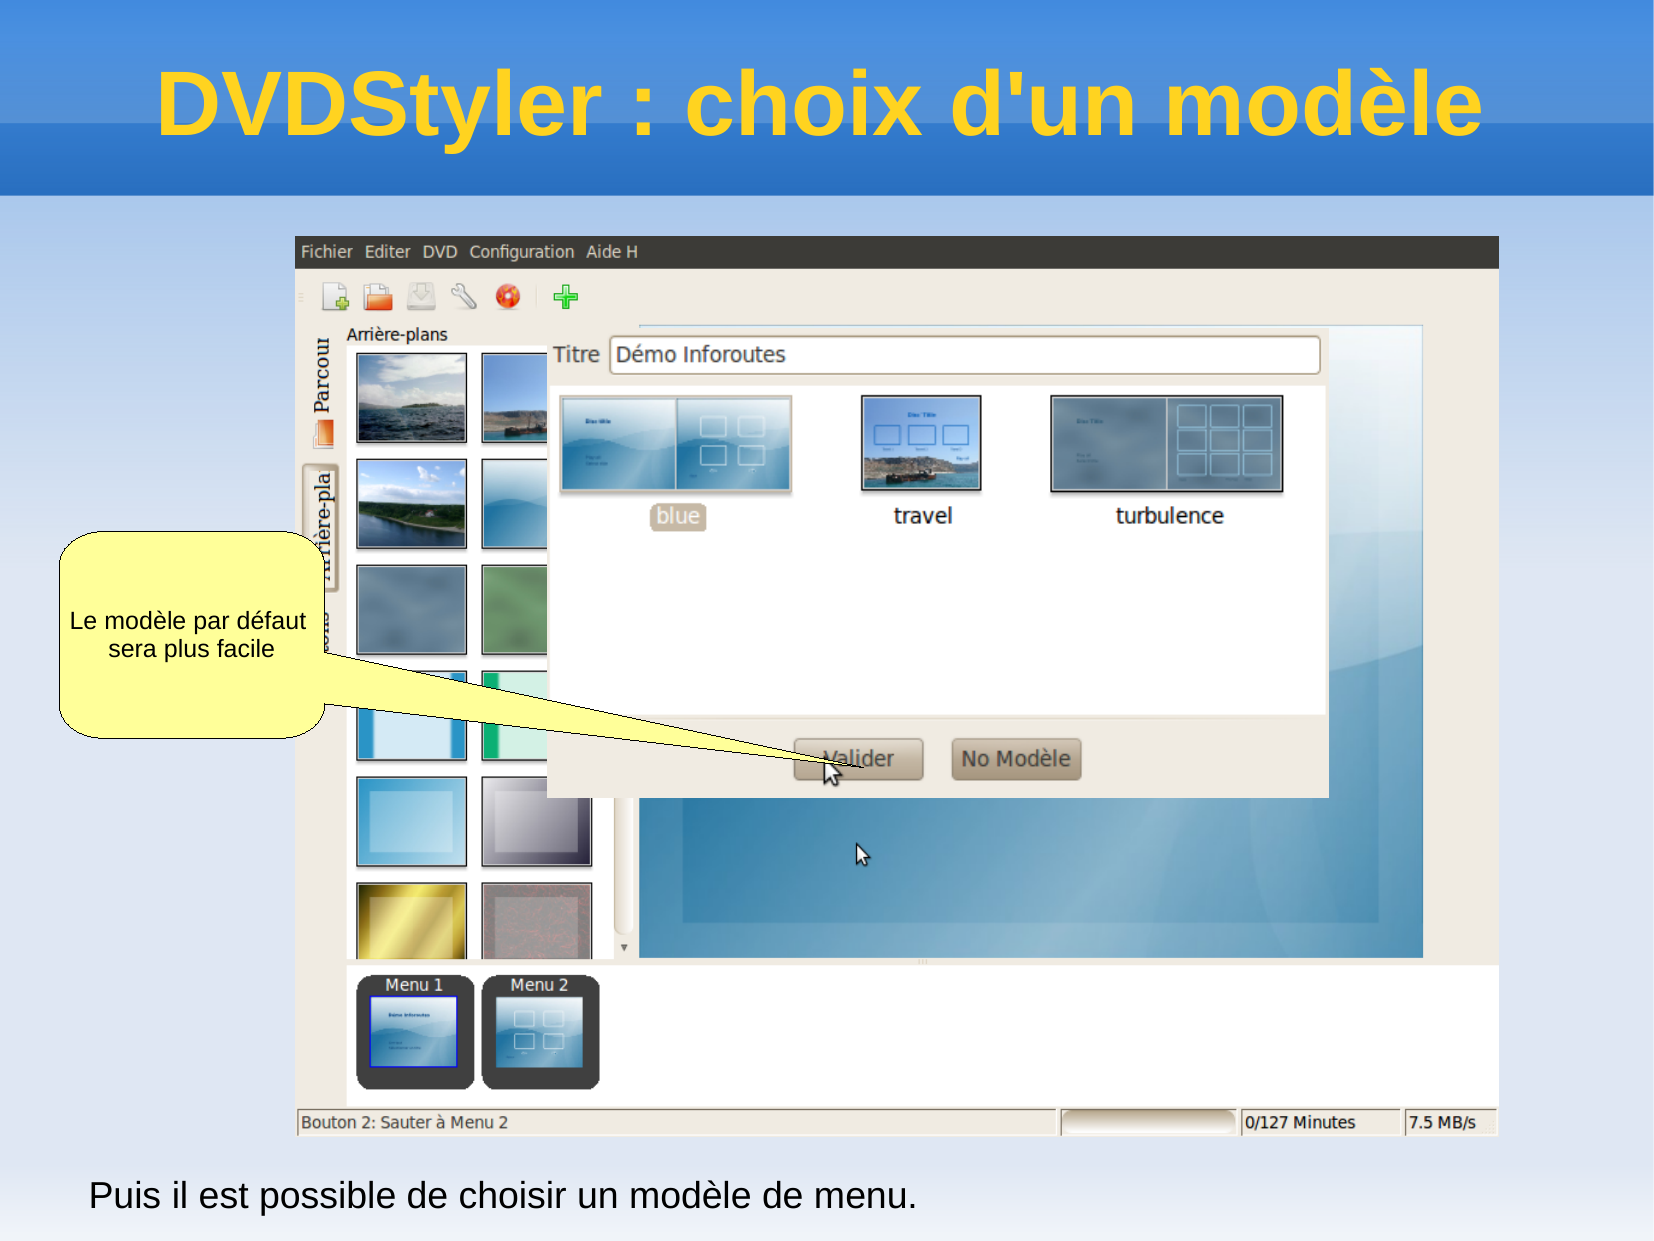

# DVDStyler : choix d'un modèle
Le modèle par défaut
sera plus facile
Puis il est possible de choisir un modèle de menu.